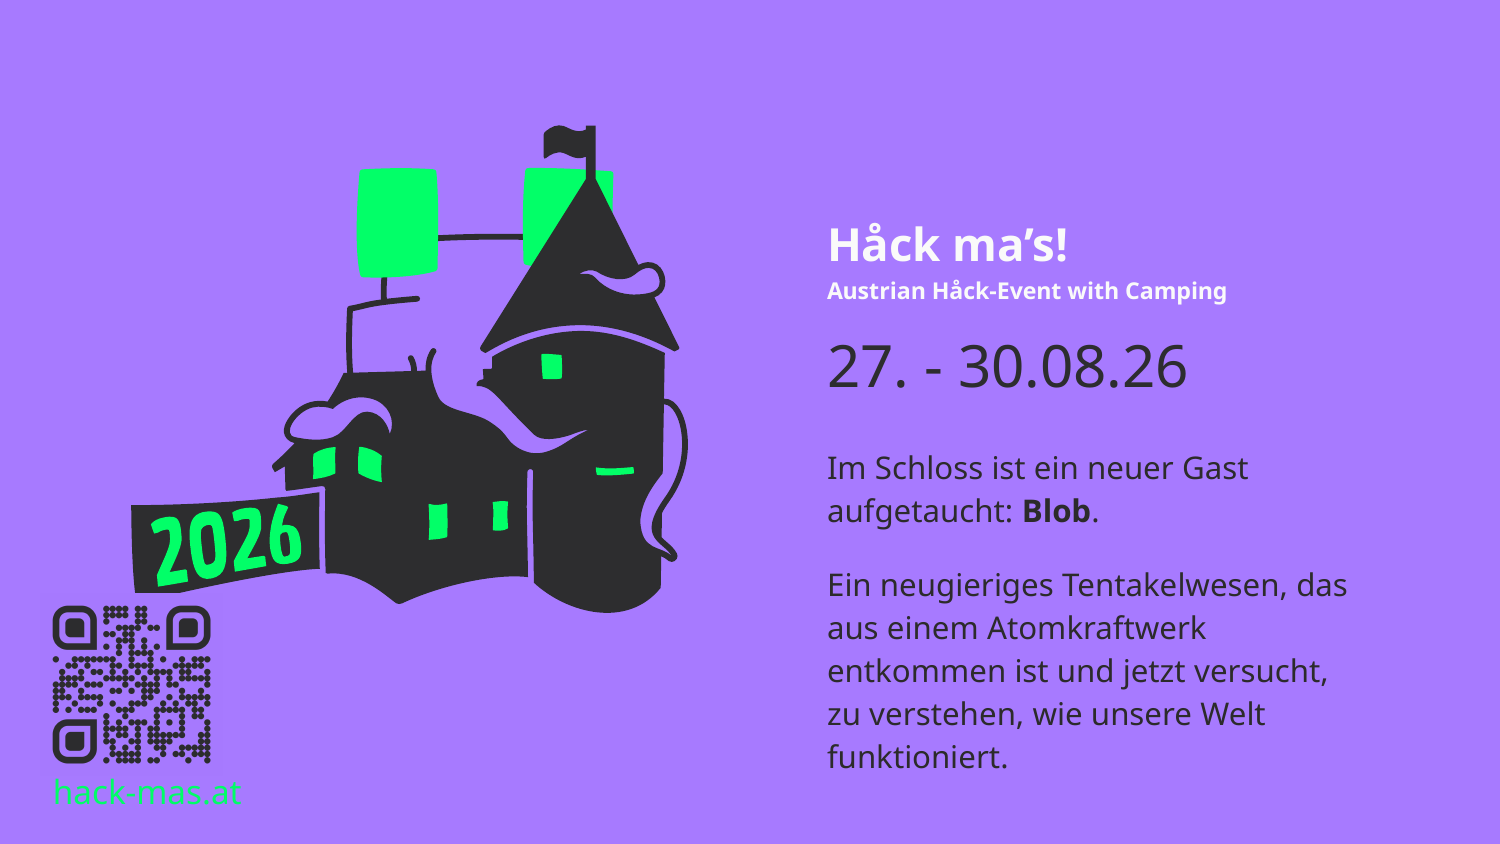

# Håck ma’s! Austrian Håck-Event with Camping
27. - 30.08.26
Im Schloss ist ein neuer Gast aufgetaucht: Blob.
Ein neugieriges Tentakelwesen, das aus einem Atomkraftwerk entkommen ist und jetzt versucht, zu verstehen, wie unsere Welt funktioniert.
hack-mas.at